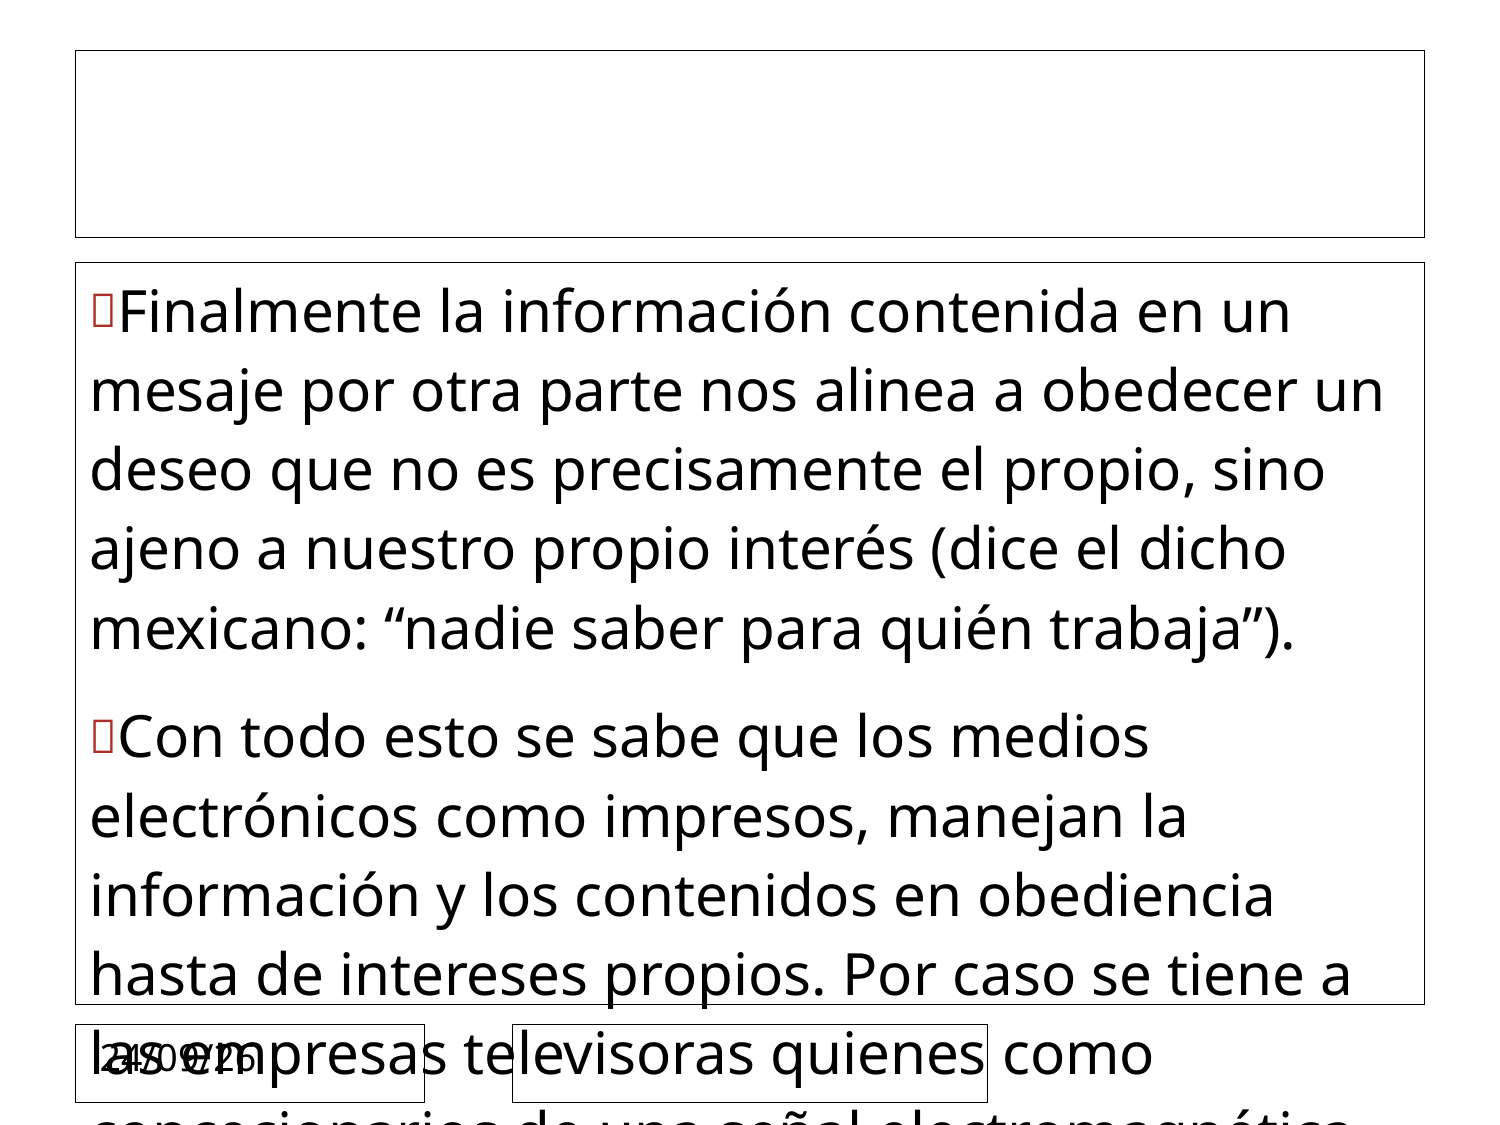

#
Finalmente la información contenida en un mesaje por otra parte nos alinea a obedecer un deseo que no es precisamente el propio, sino ajeno a nuestro propio interés (dice el dicho mexicano: “nadie saber para quién trabaja”).
Con todo esto se sabe que los medios electrónicos como impresos, manejan la información y los contenidos en obediencia hasta de intereses propios. Por caso se tiene a las empresas televisoras quienes como concecionarios de una señal electromagnética, usan su medio para promover sus intereses.